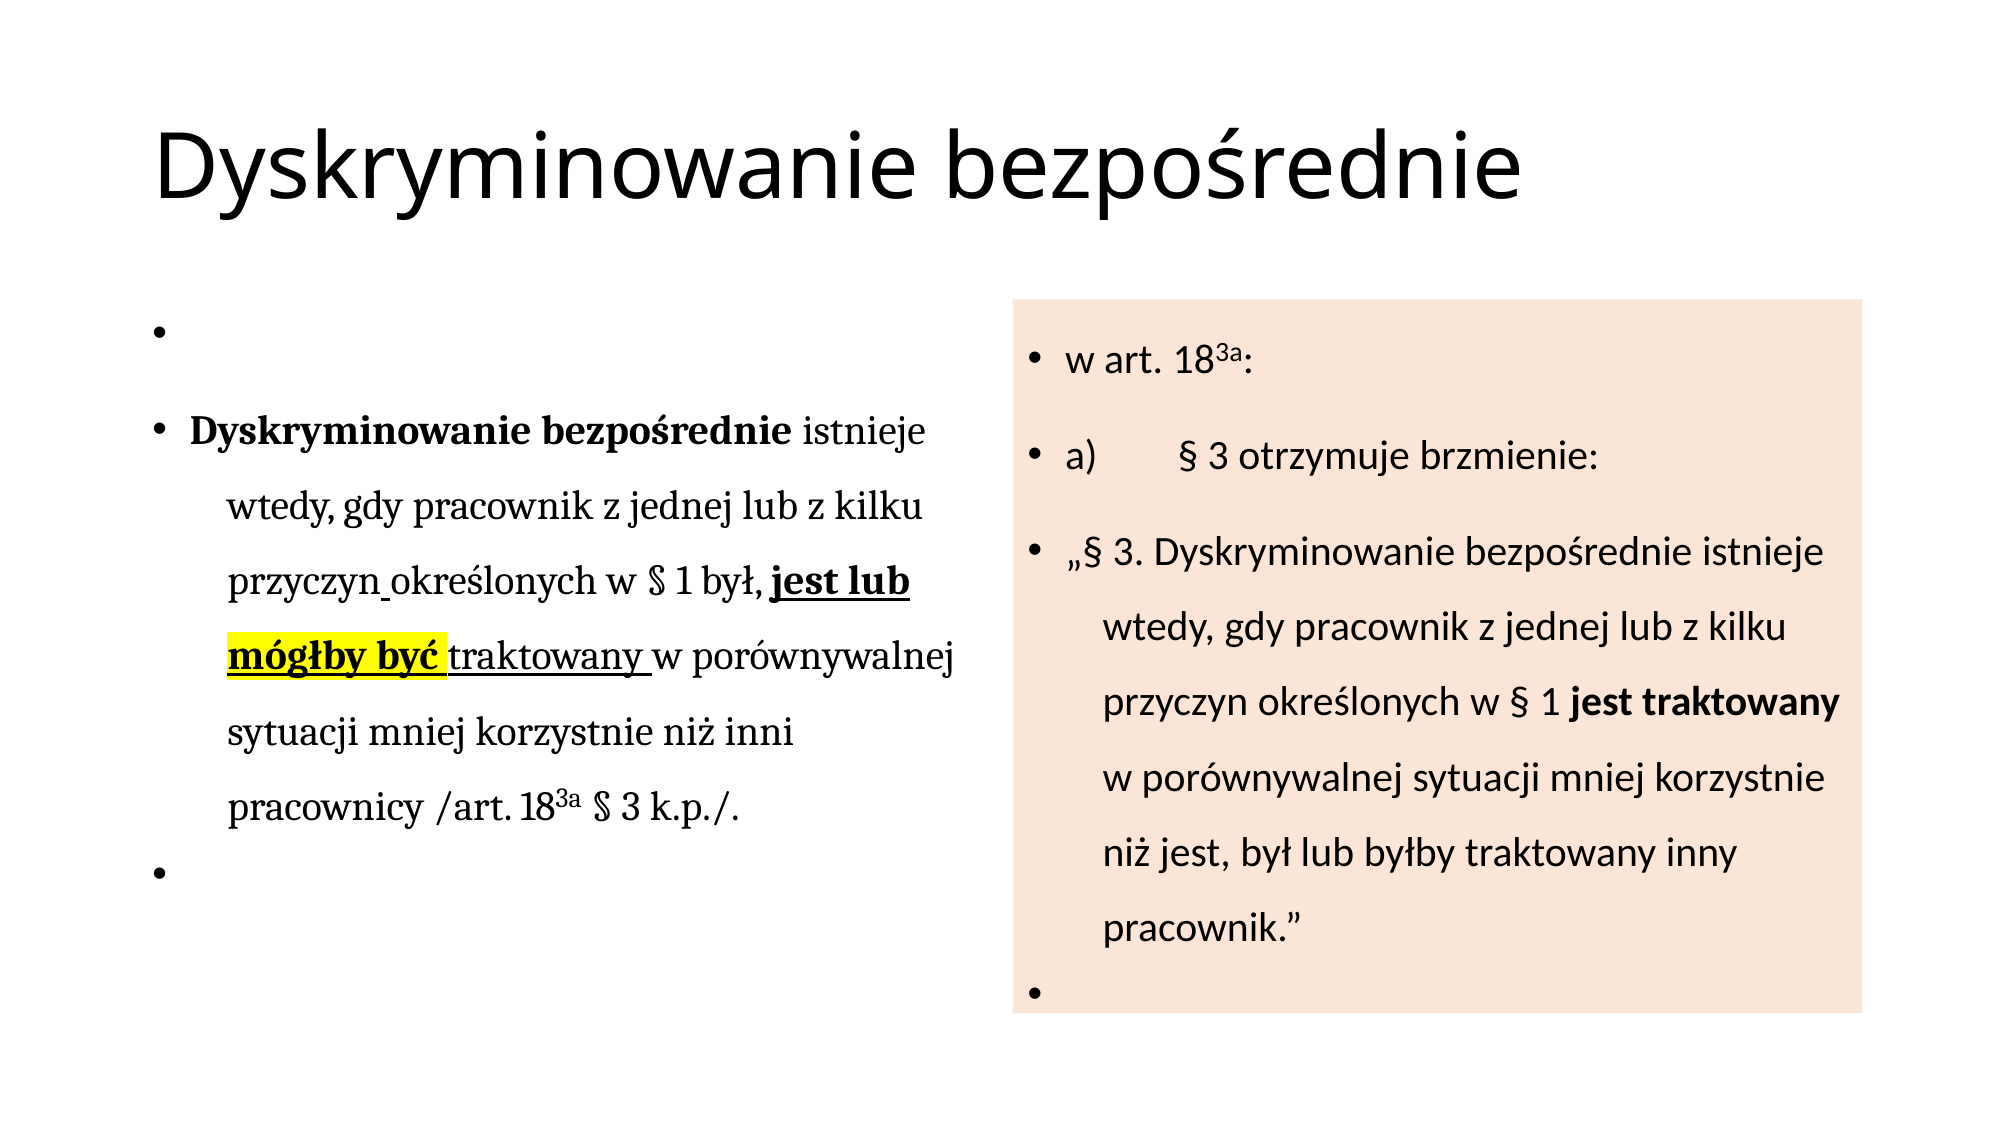

# Dyskryminowanie bezpośrednie
Dyskryminowanie bezpośrednie istnieje wtedy, gdy pracownik z jednej lub z kilku przyczyn określonych w § 1 był, jest lub mógłby być traktowany w porównywalnej sytuacji mniej korzystnie niż inni pracownicy /art. 183a § 3 k.p./.
w art. 183a:
a) 	§ 3 otrzymuje brzmienie:
„§ 3. Dyskryminowanie bezpośrednie istnieje wtedy, gdy pracownik z jednej lub z kilku przyczyn określonych w § 1 jest traktowany w porównywalnej sytuacji mniej korzystnie niż jest, był lub byłby traktowany inny pracownik.”